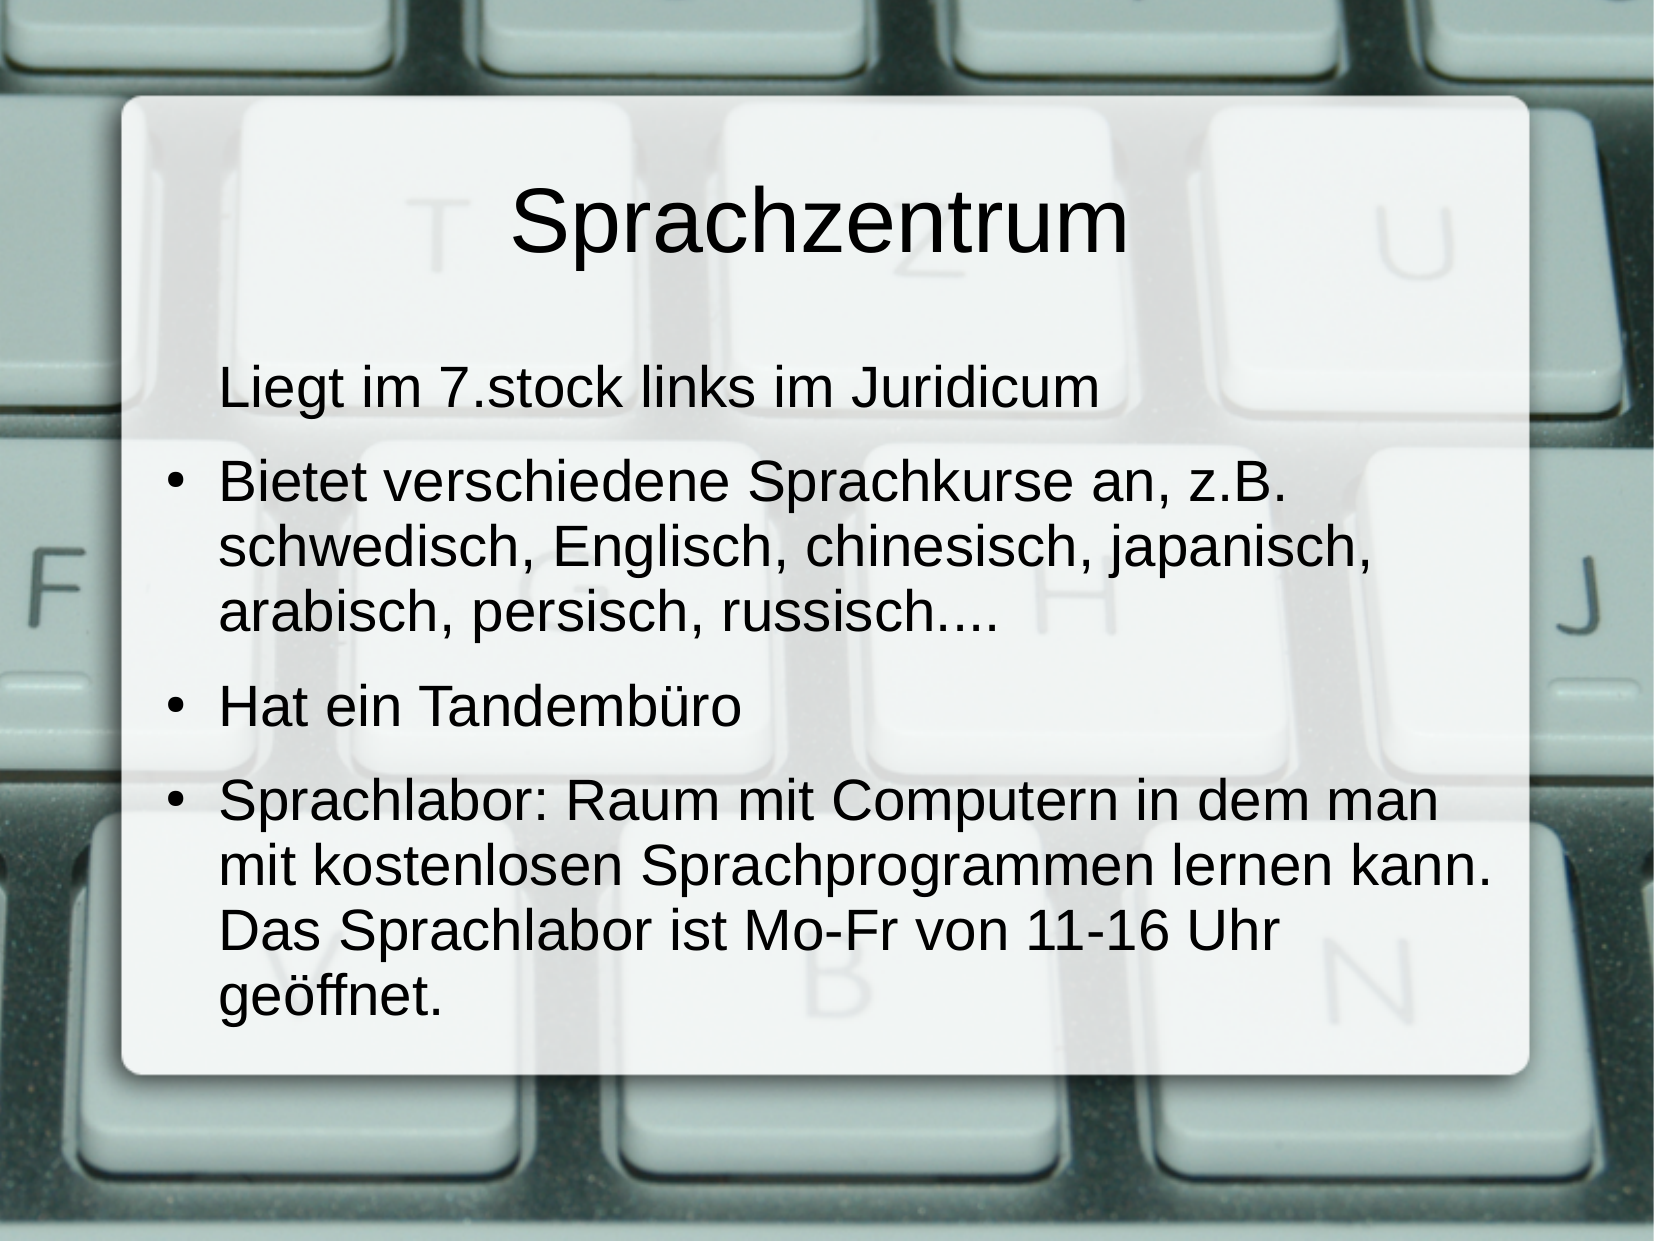

# Sprachzentrum
Liegt im 7.stock links im Juridicum
Bietet verschiedene Sprachkurse an, z.B. schwedisch, Englisch, chinesisch, japanisch, arabisch, persisch, russisch....
Hat ein Tandembüro
Sprachlabor: Raum mit Computern in dem man mit kostenlosen Sprachprogrammen lernen kann. Das Sprachlabor ist Mo-Fr von 11-16 Uhr geöffnet.